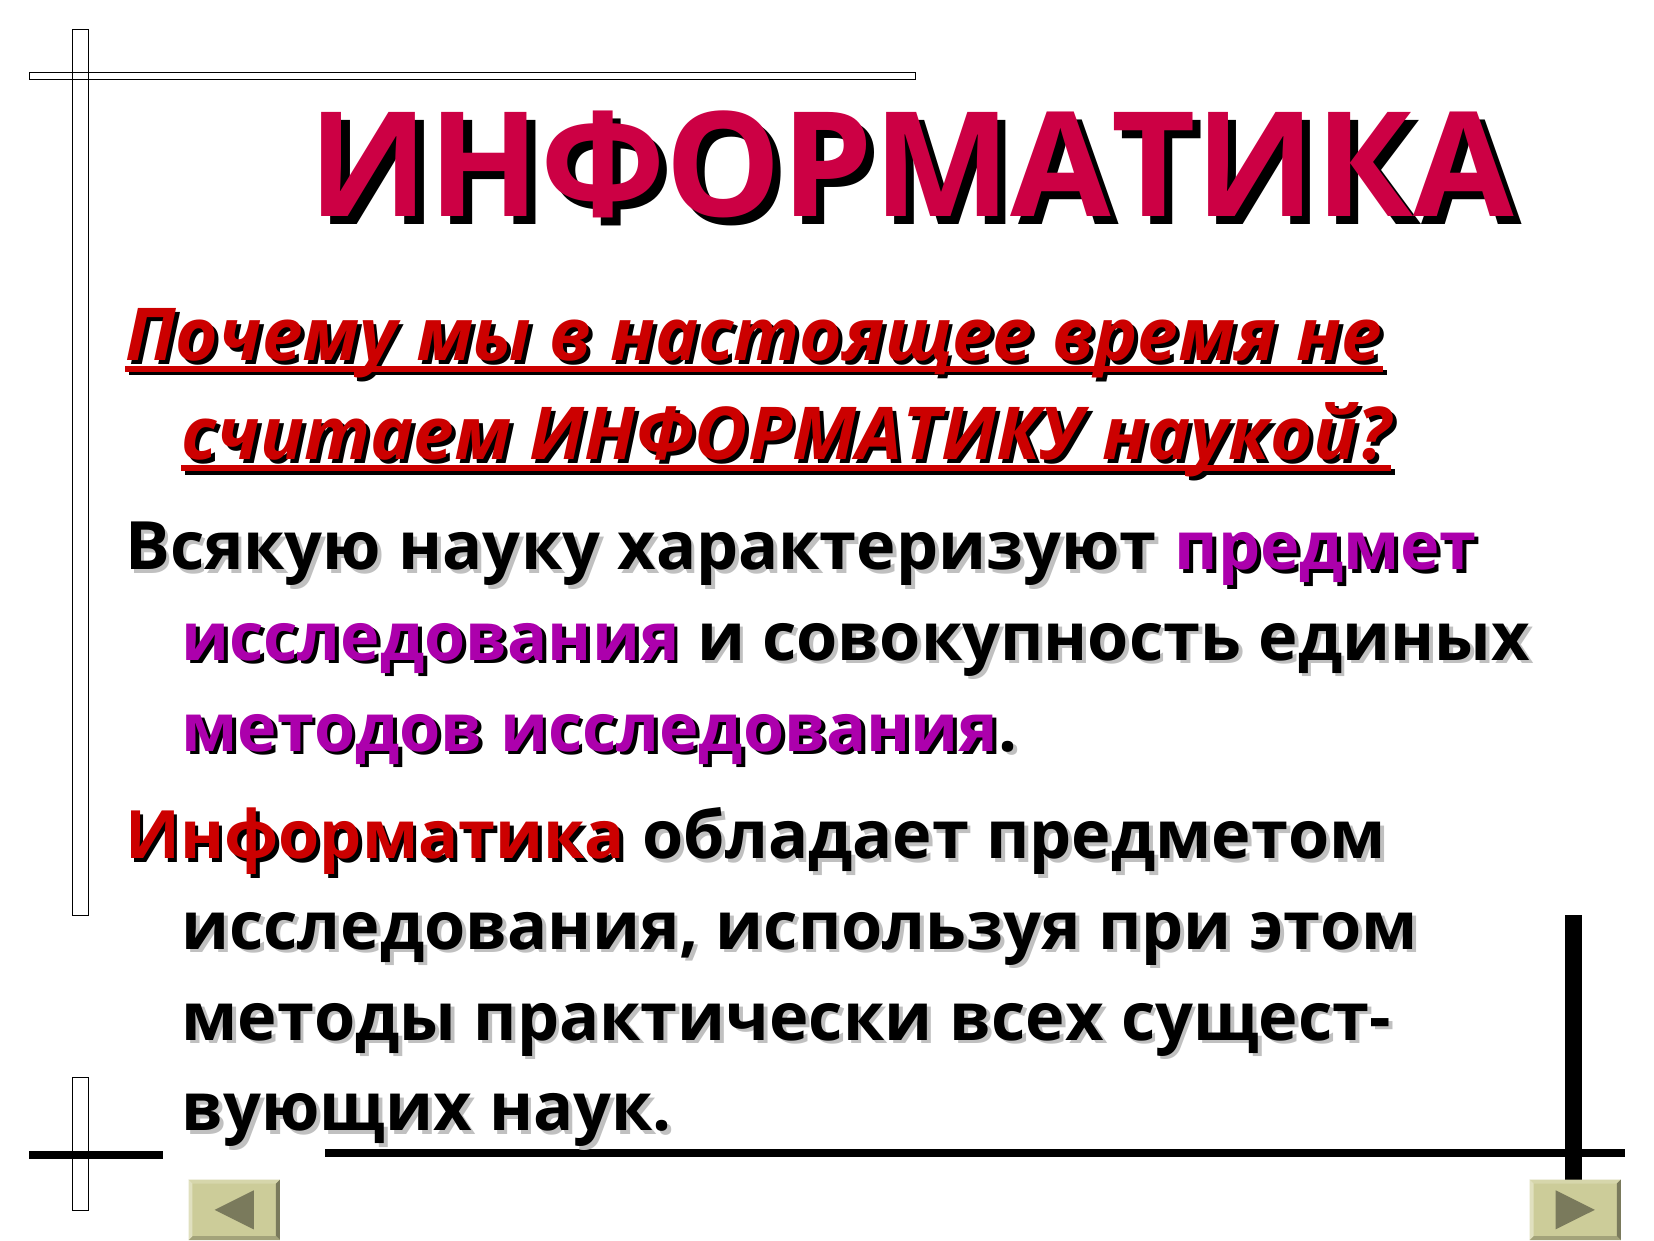

ИНФОРМАТИКА
# Почему мы в настоящее время не считаем ИНФОРМАТИКУ наукой?
Всякую науку характеризуют предмет исследования и совокупность единых методов исследования.
Информатика обладает предметом исследования, используя при этом методы практически всех сущест-вующих наук.